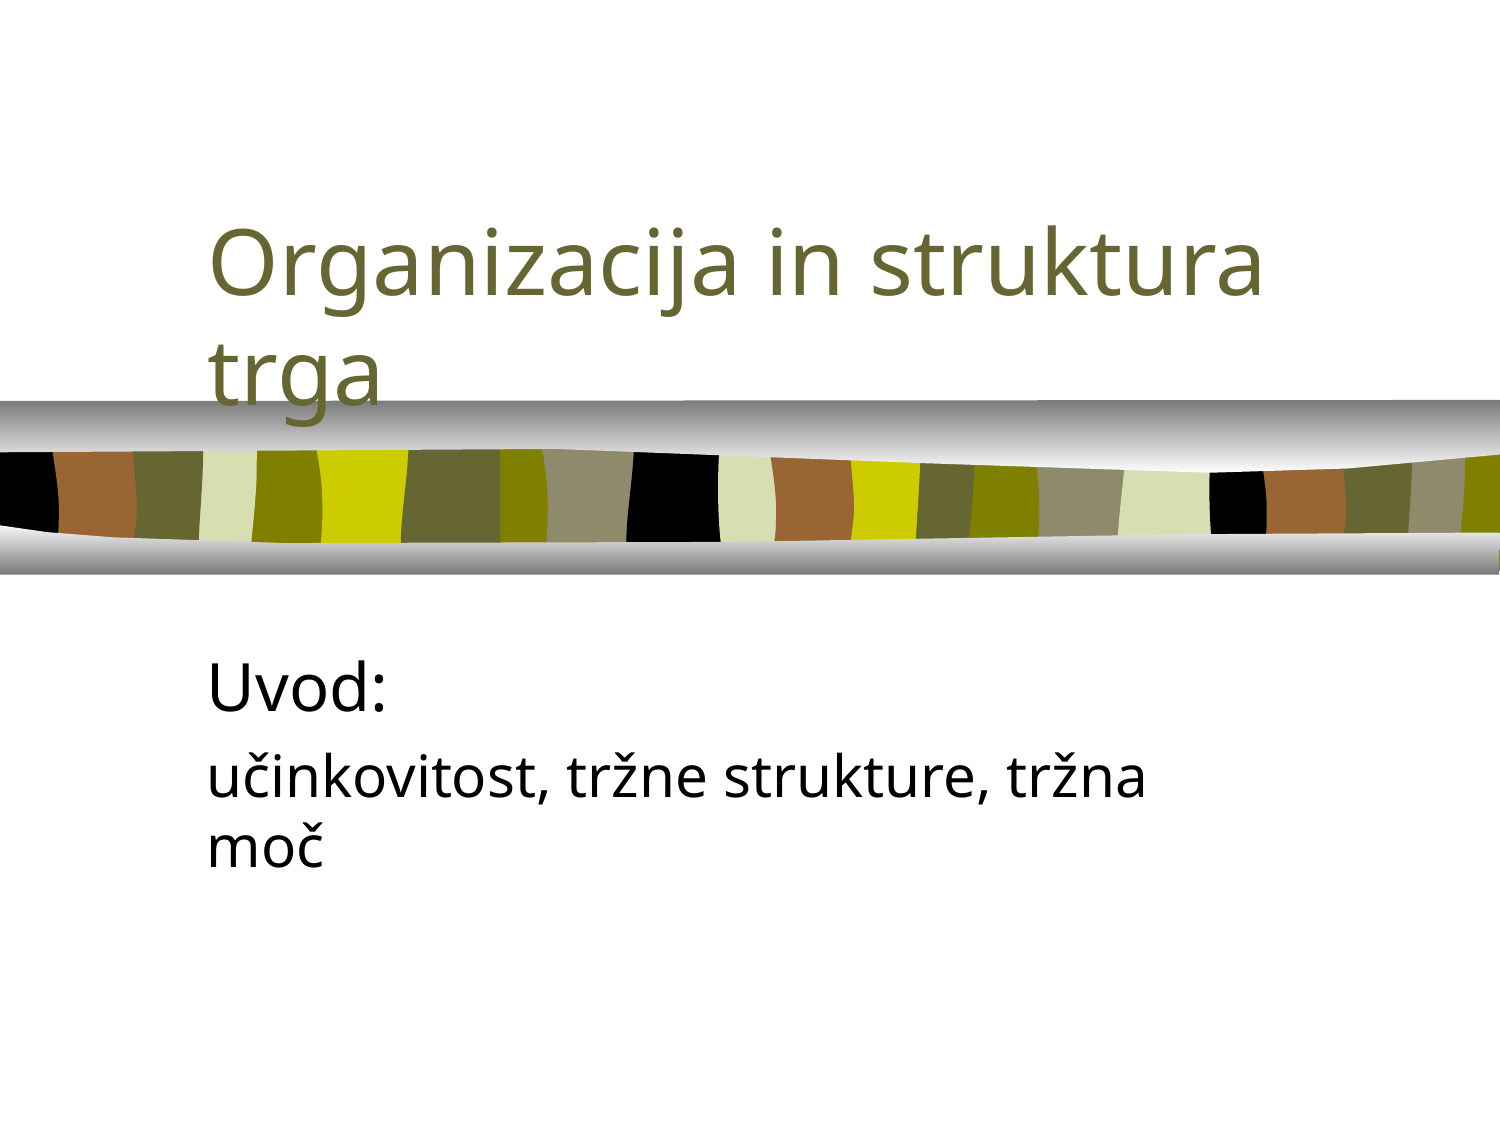

# Organizacija in struktura trga
Uvod:
učinkovitost, tržne strukture, tržna moč